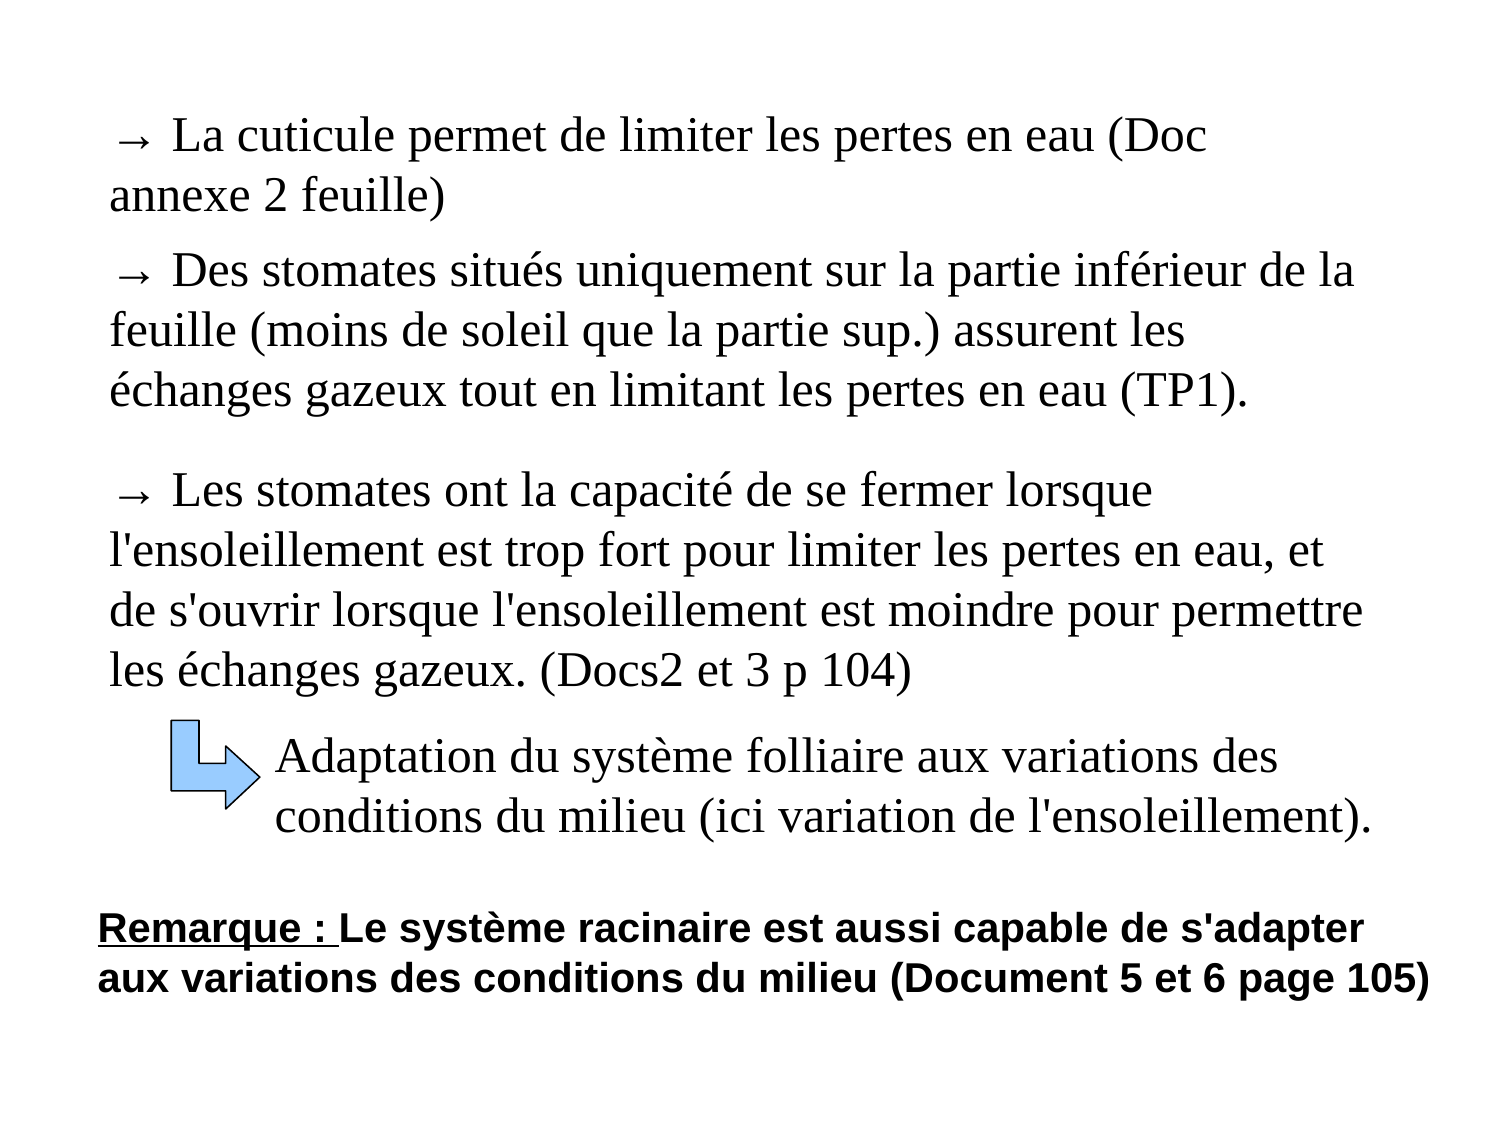

→ La cuticule permet de limiter les pertes en eau (Doc annexe 2 feuille)
→ Des stomates situés uniquement sur la partie inférieur de la feuille (moins de soleil que la partie sup.) assurent les échanges gazeux tout en limitant les pertes en eau (TP1).
→ Les stomates ont la capacité de se fermer lorsque l'ensoleillement est trop fort pour limiter les pertes en eau, et de s'ouvrir lorsque l'ensoleillement est moindre pour permettre les échanges gazeux. (Docs2 et 3 p 104)
Adaptation du système folliaire aux variations des conditions du milieu (ici variation de l'ensoleillement).
Remarque : Le système racinaire est aussi capable de s'adapter aux variations des conditions du milieu (Document 5 et 6 page 105)